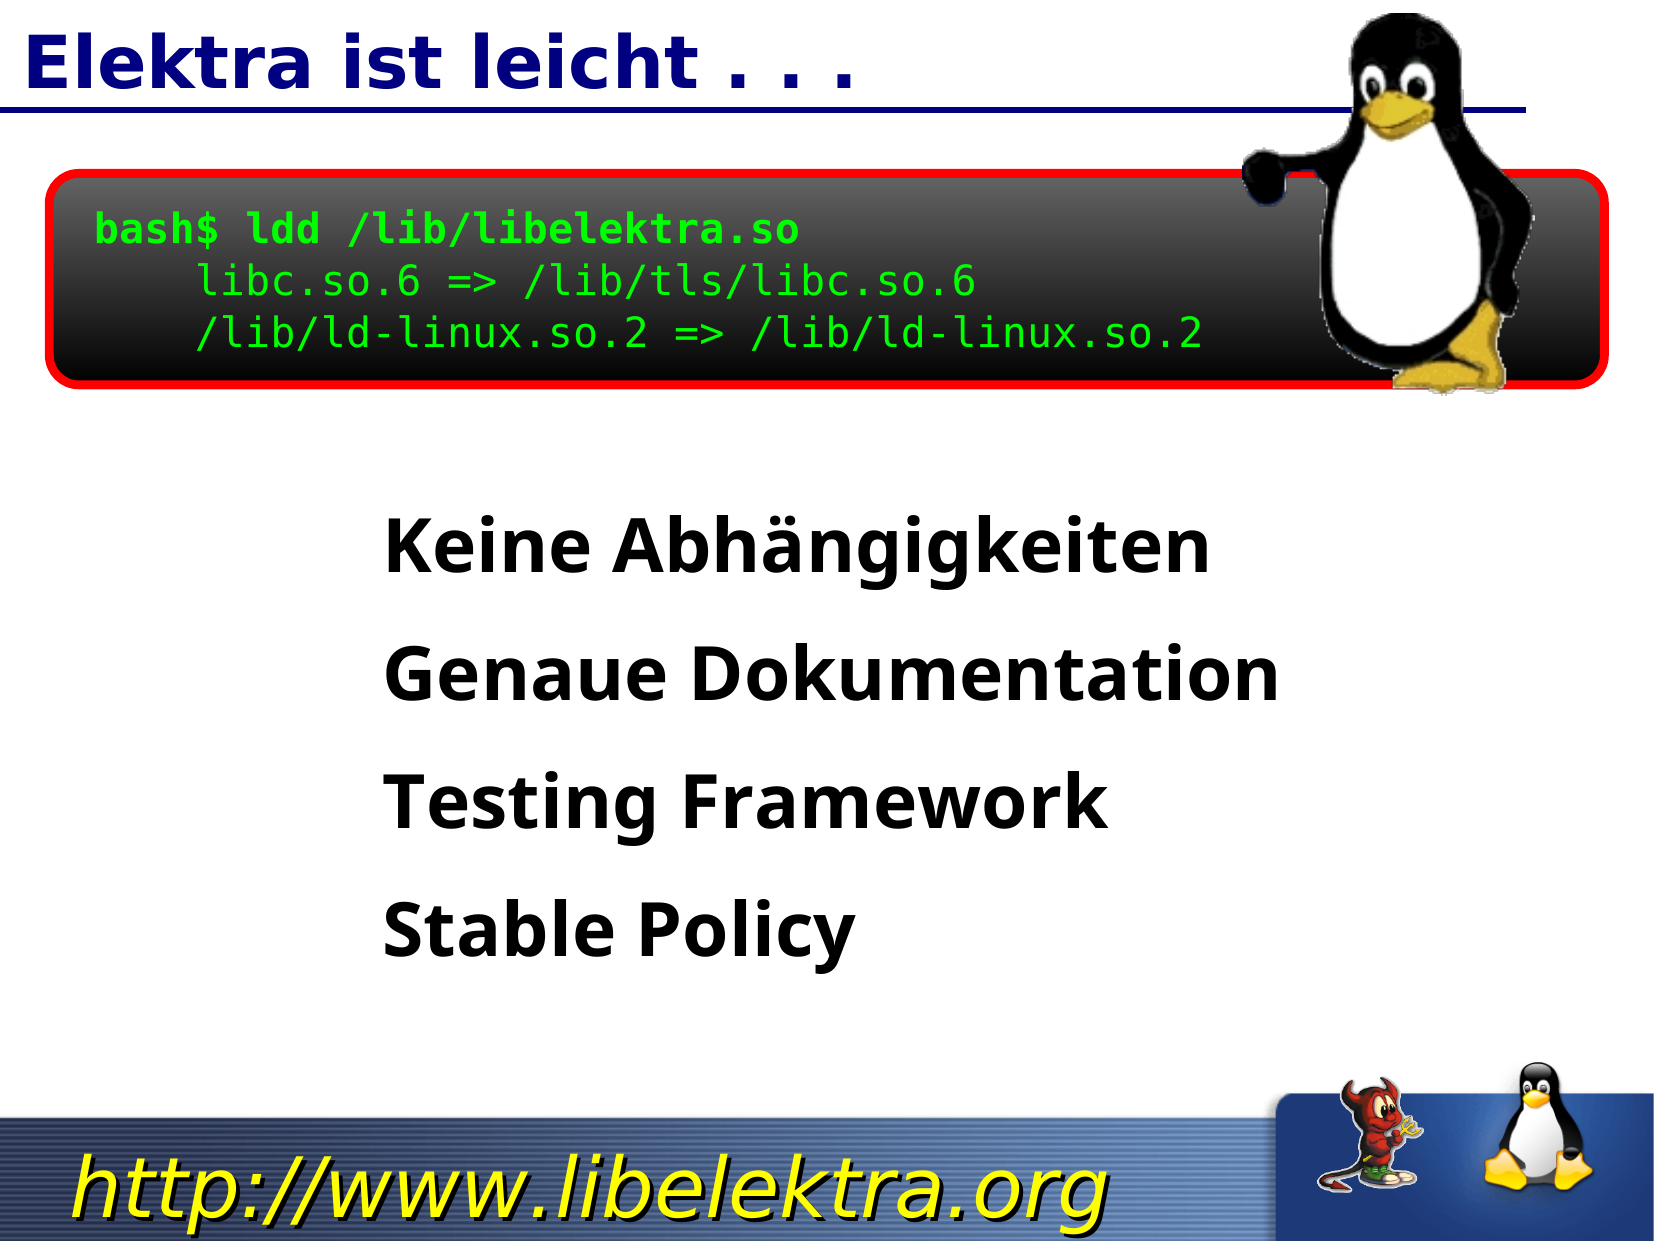

Elektra ist leicht . . .
bash$ ldd /lib/libelektra.so
 libc.so.6 => /lib/tls/libc.so.6
 /lib/ld-linux.so.2 => /lib/ld-linux.so.2
# Keine Abhängigkeiten
Genaue Dokumentation
Testing Framework
Stable Policy